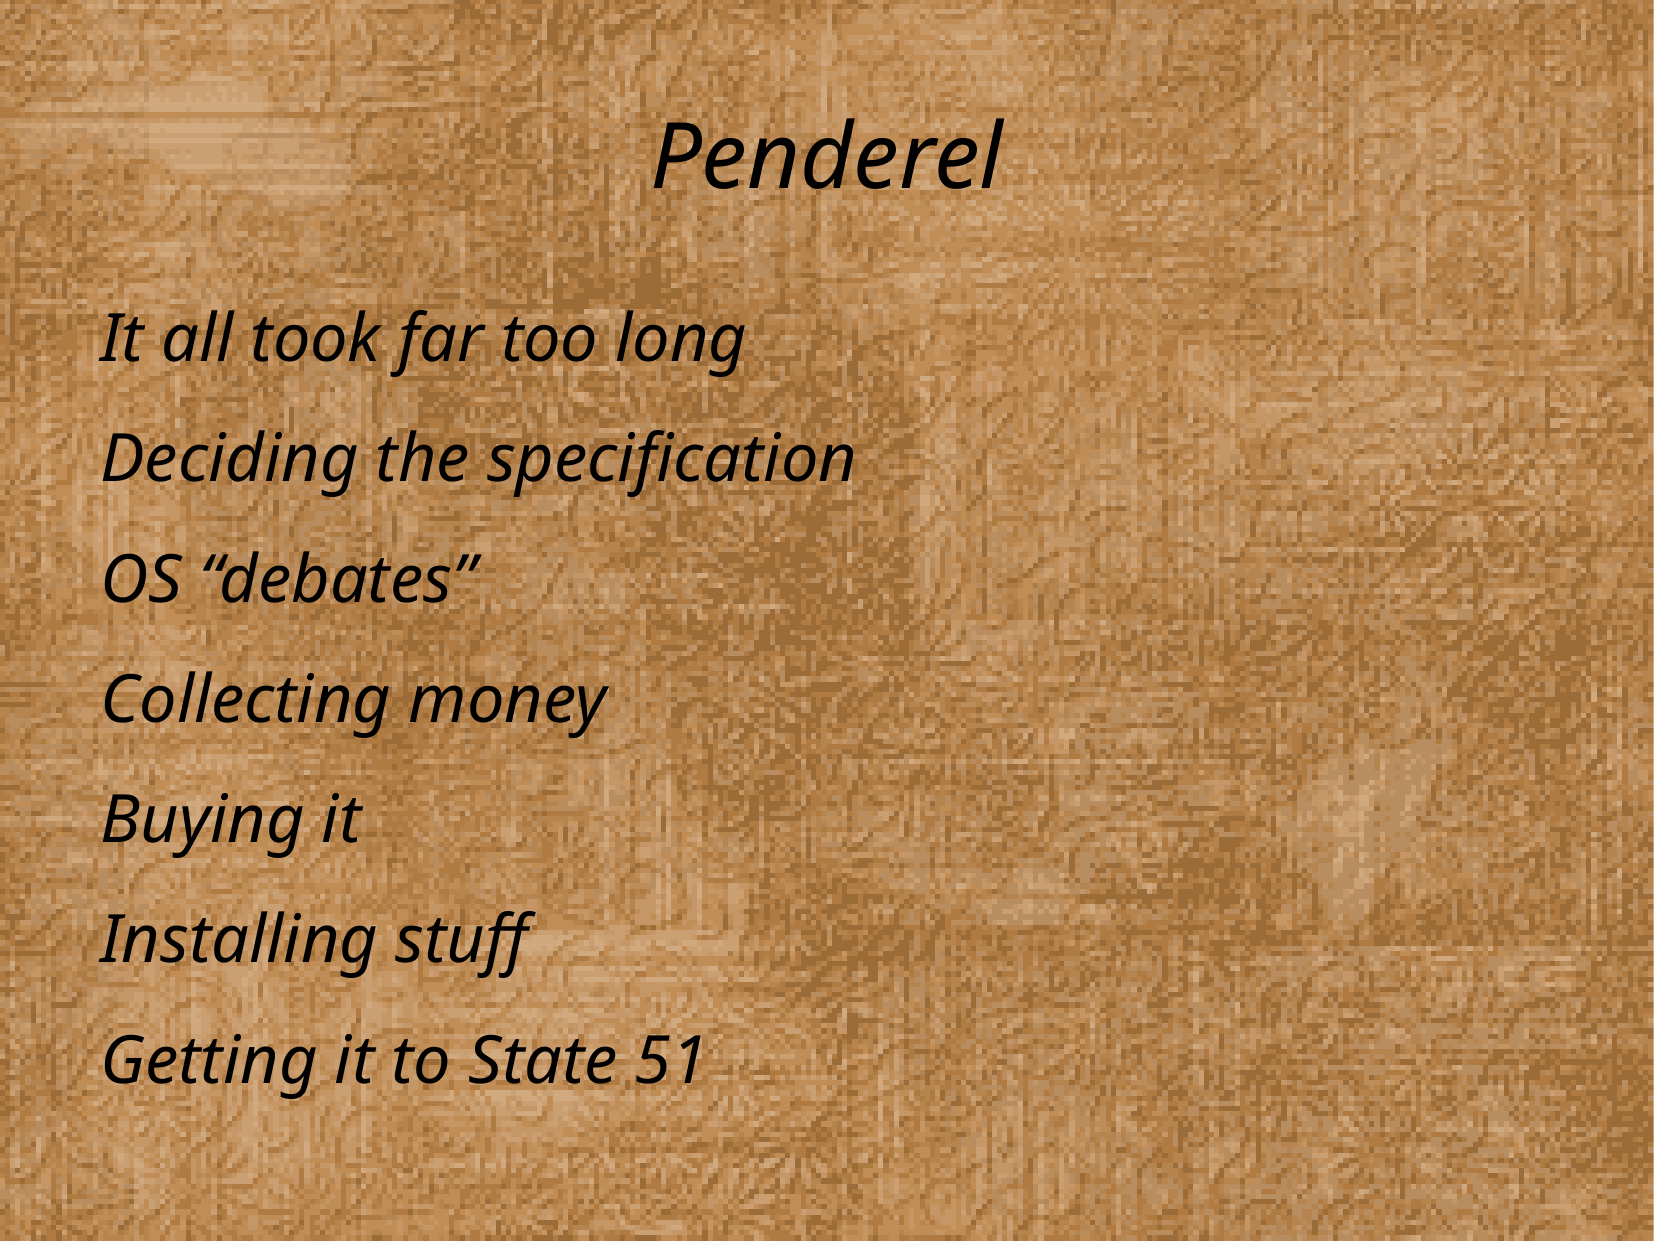

# Penderel
It all took far too long
Deciding the specification
OS “debates”
Collecting money
Buying it
Installing stuff
Getting it to State 51